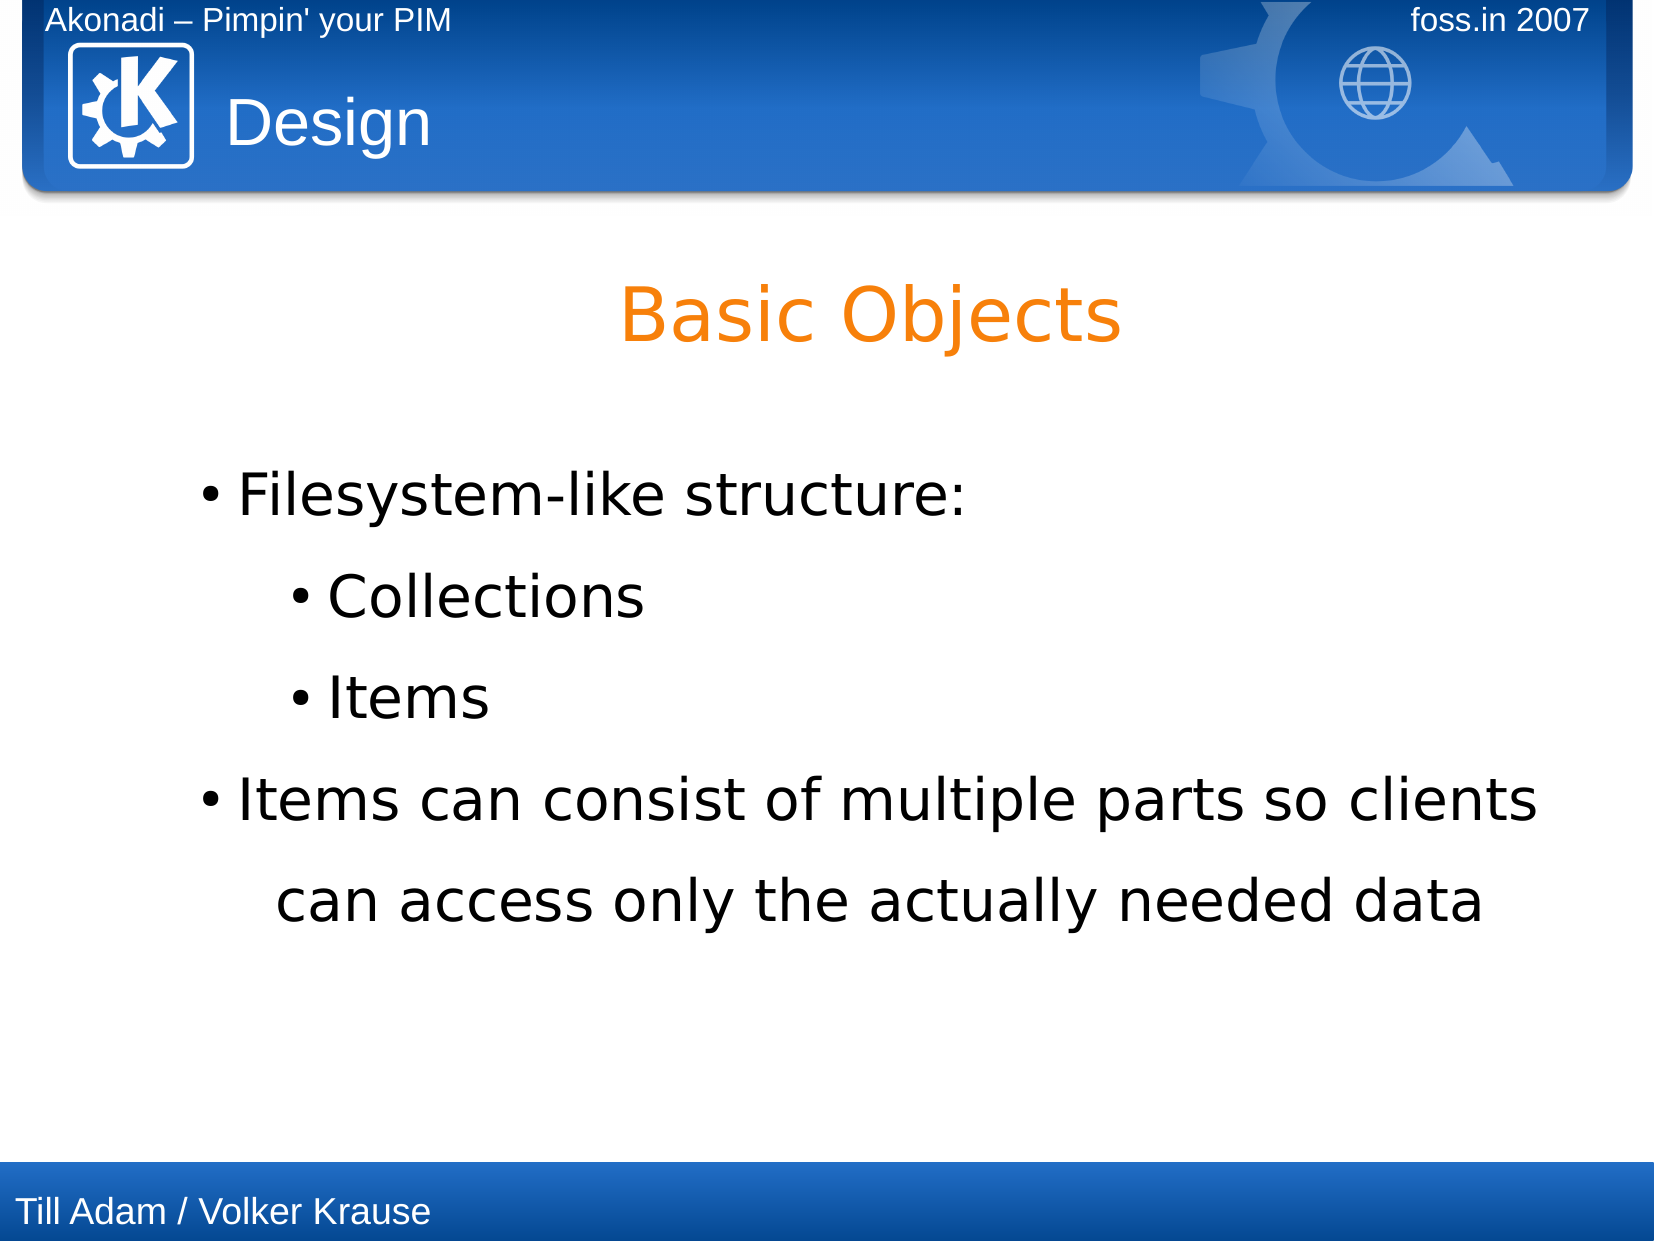

# Design
Basic Objects
Filesystem-like structure:
Collections
Items
Items can consist of multiple parts so clients can access only the actually needed data